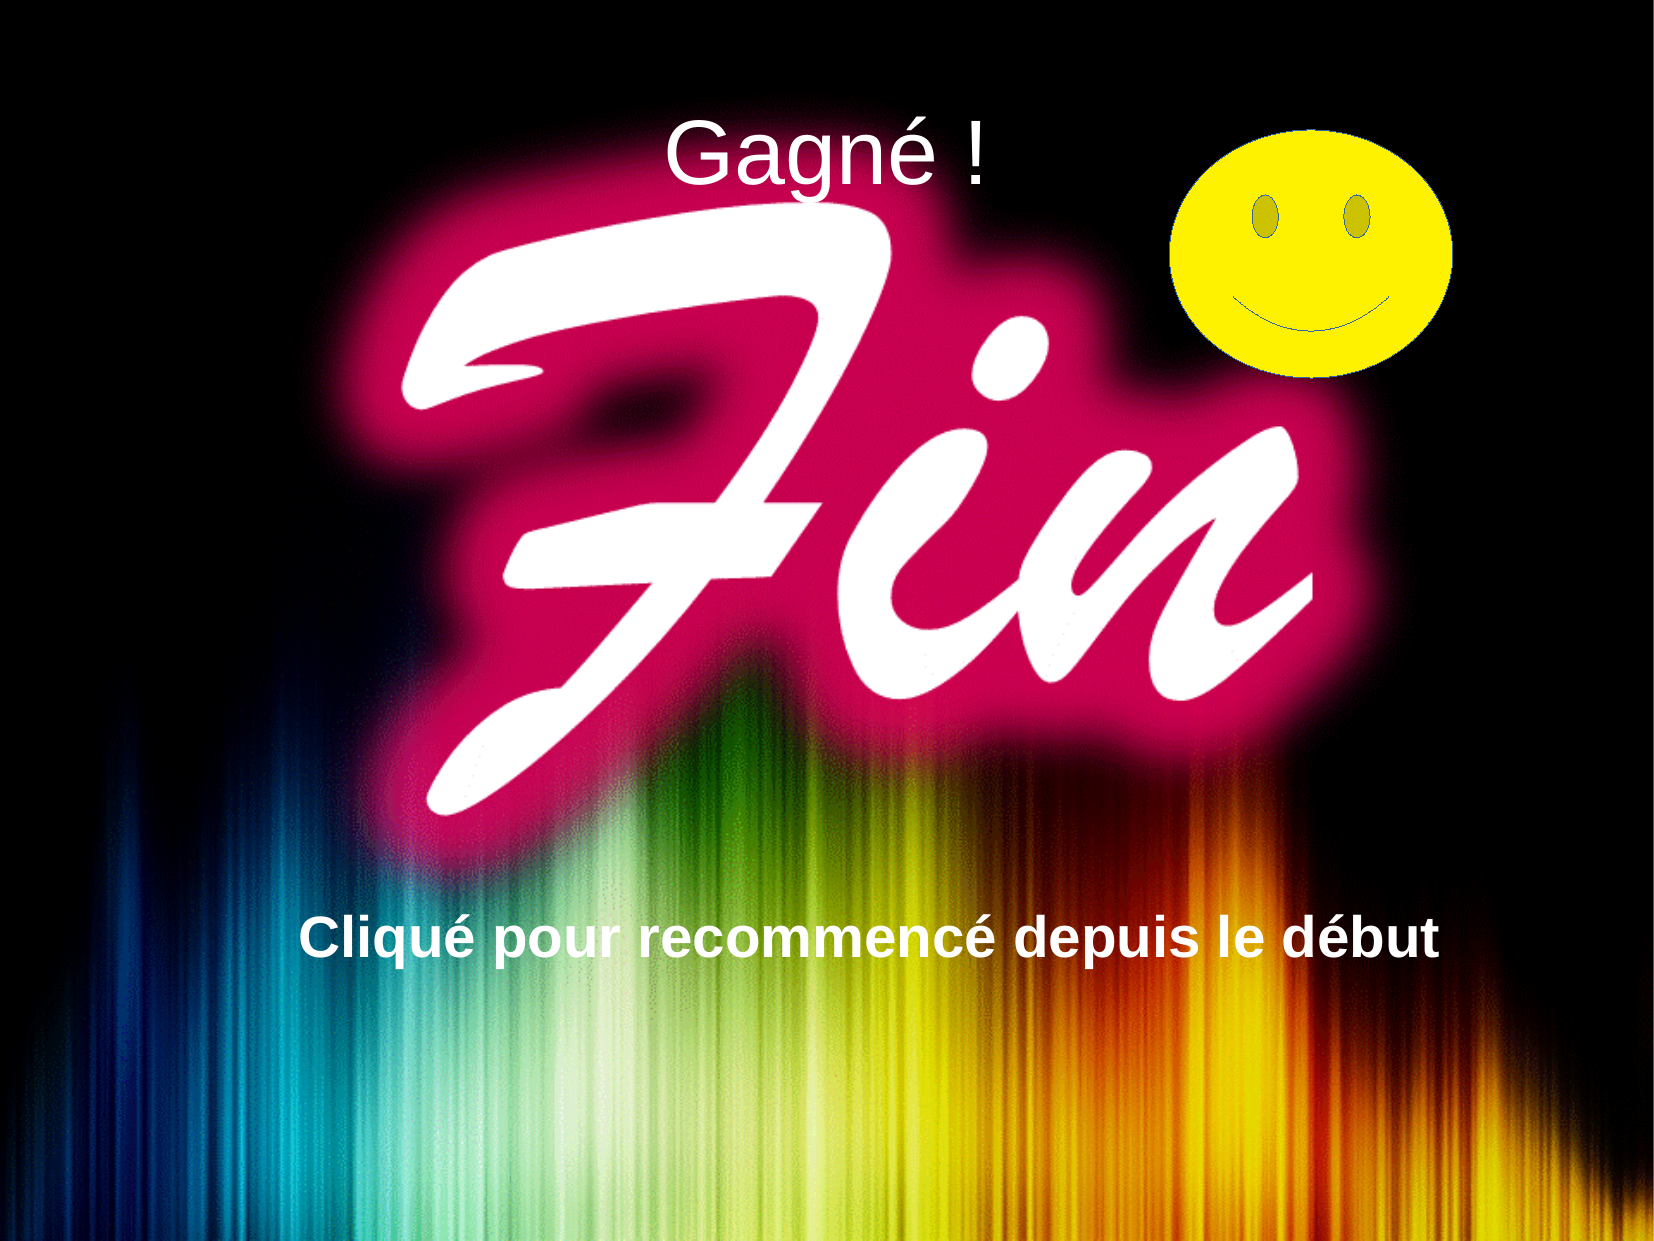

# Gagné !
Cliqué pour recommencé depuis le début